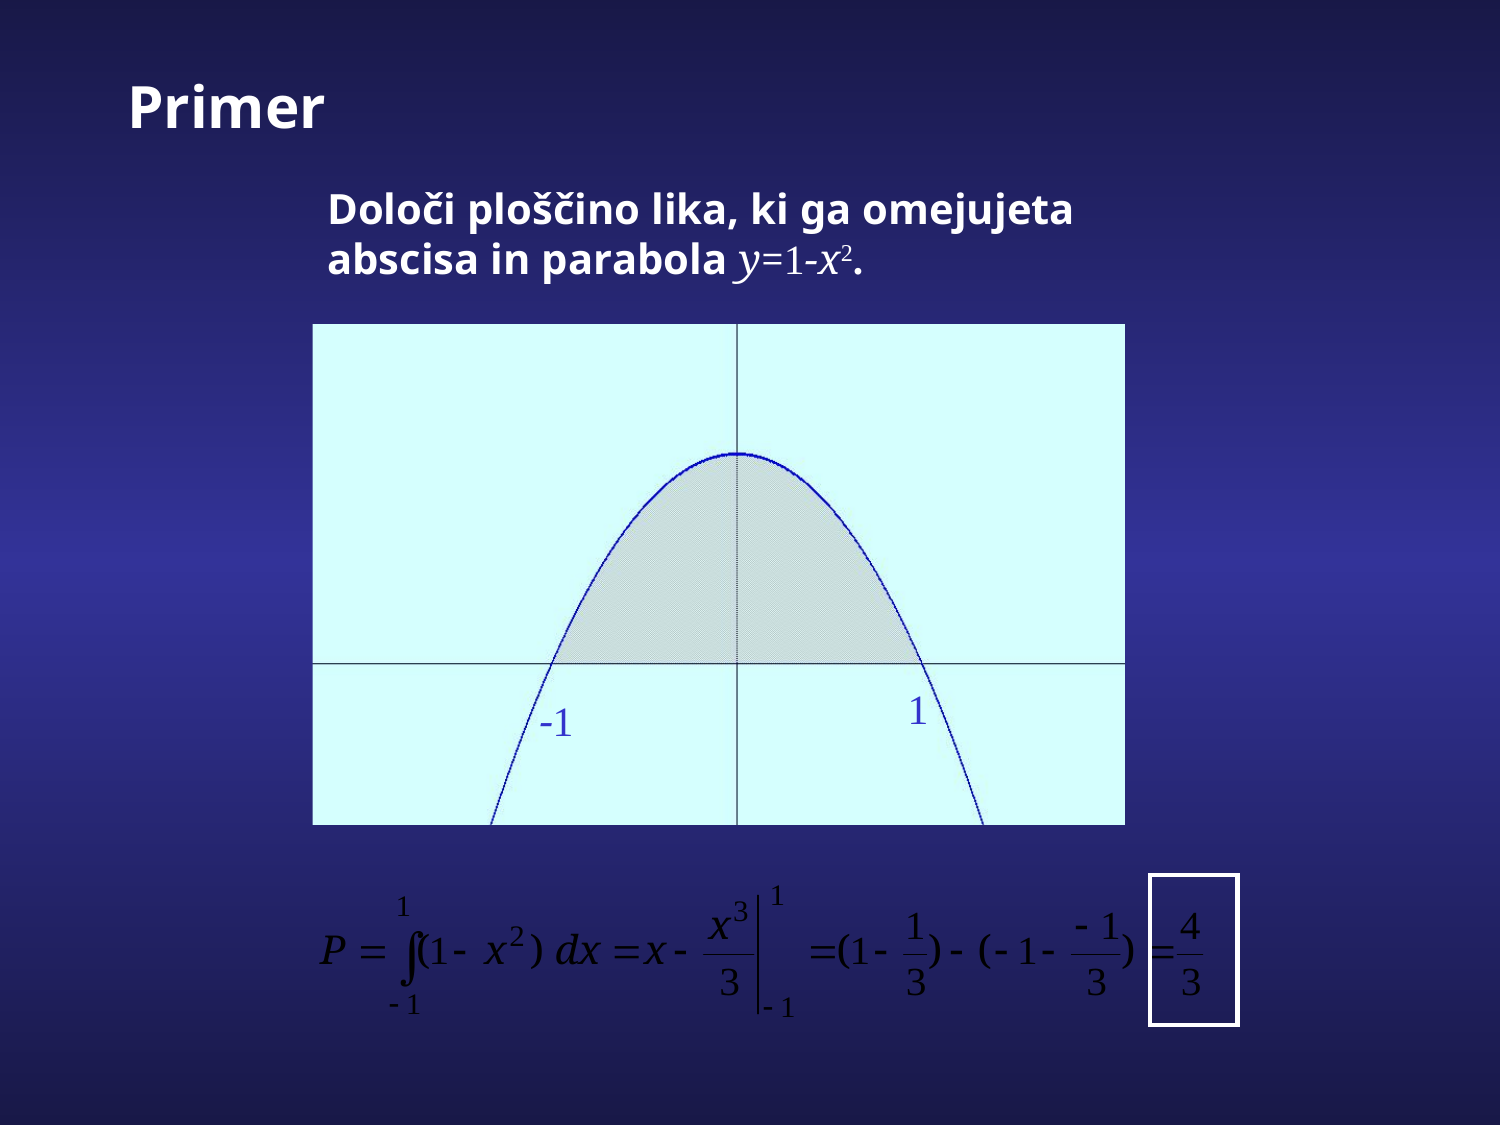

Primer
Določi ploščino lika, ki ga omejujeta abscisa in parabola y=1-x2.
 1
-1